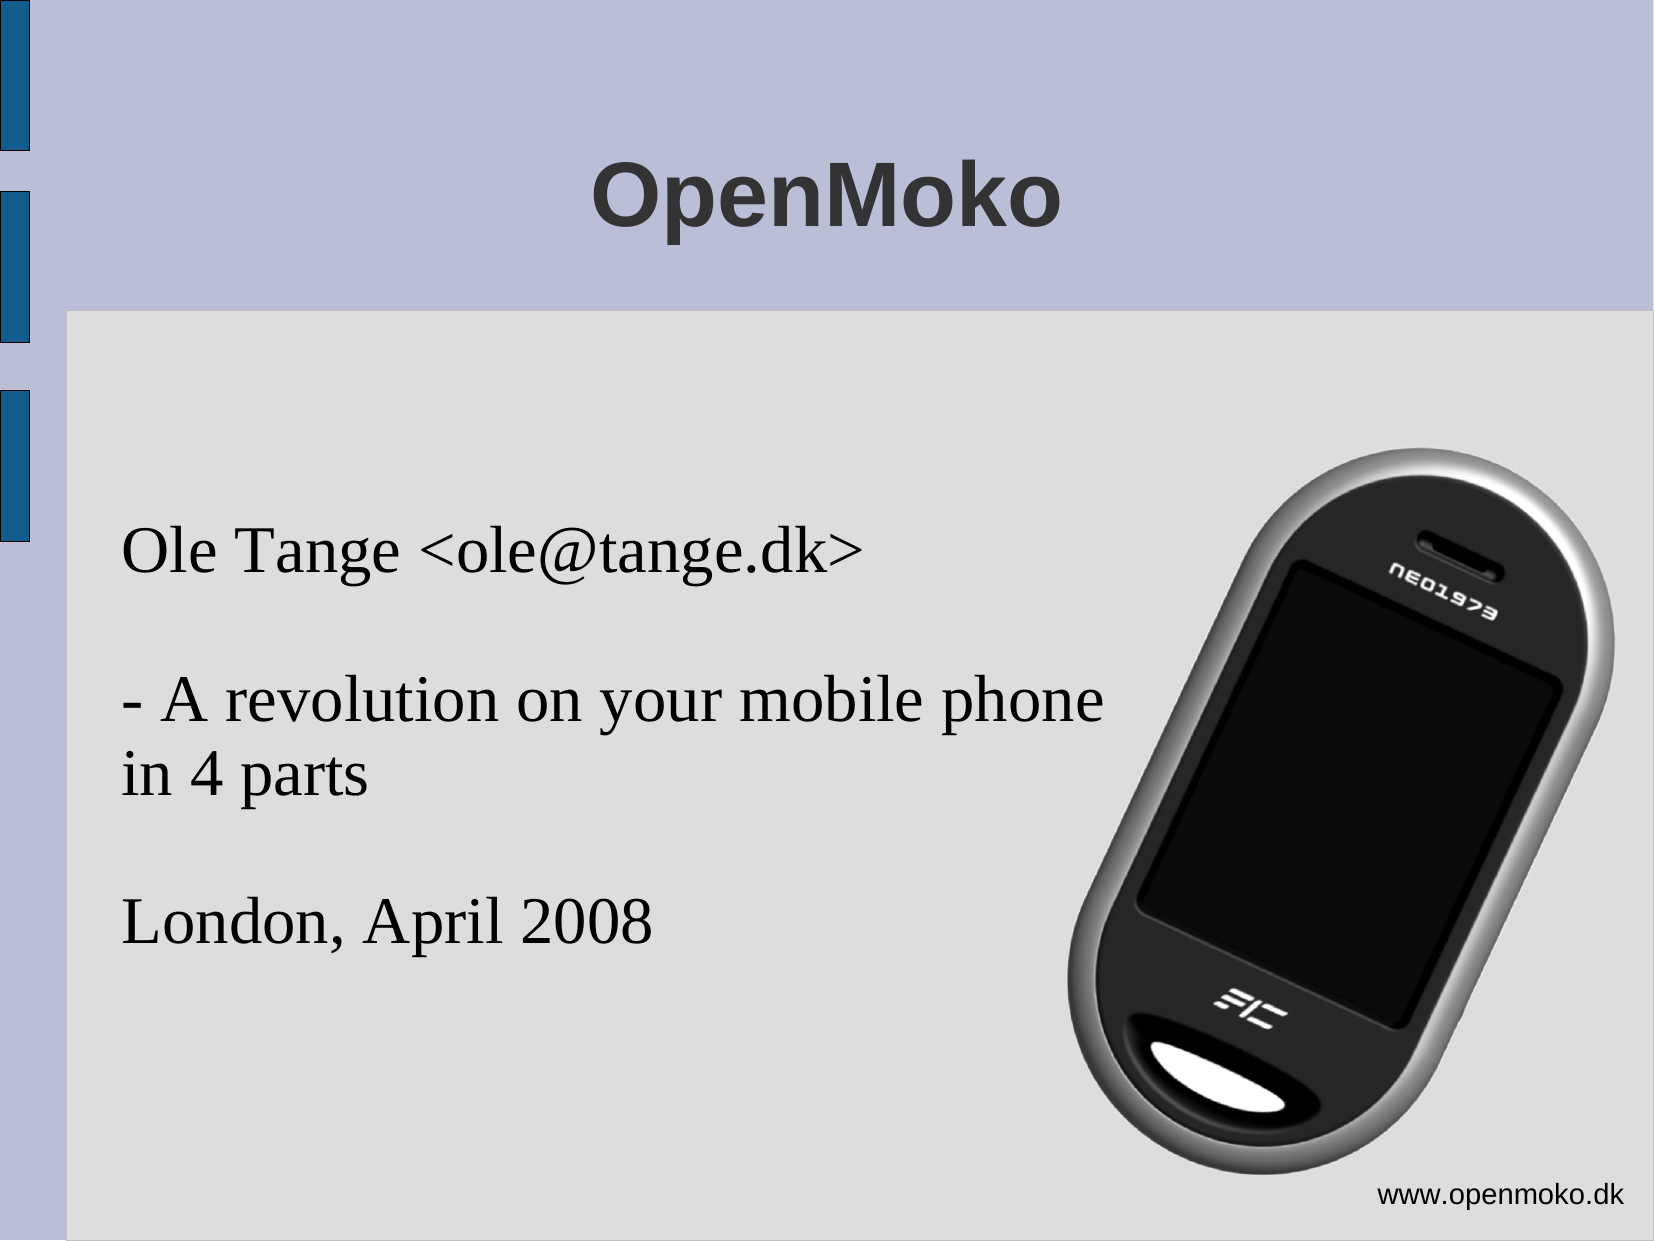

# OpenMoko
Ole Tange <ole@tange.dk>
- A revolution on your mobile phone in 4 parts
London, April 2008